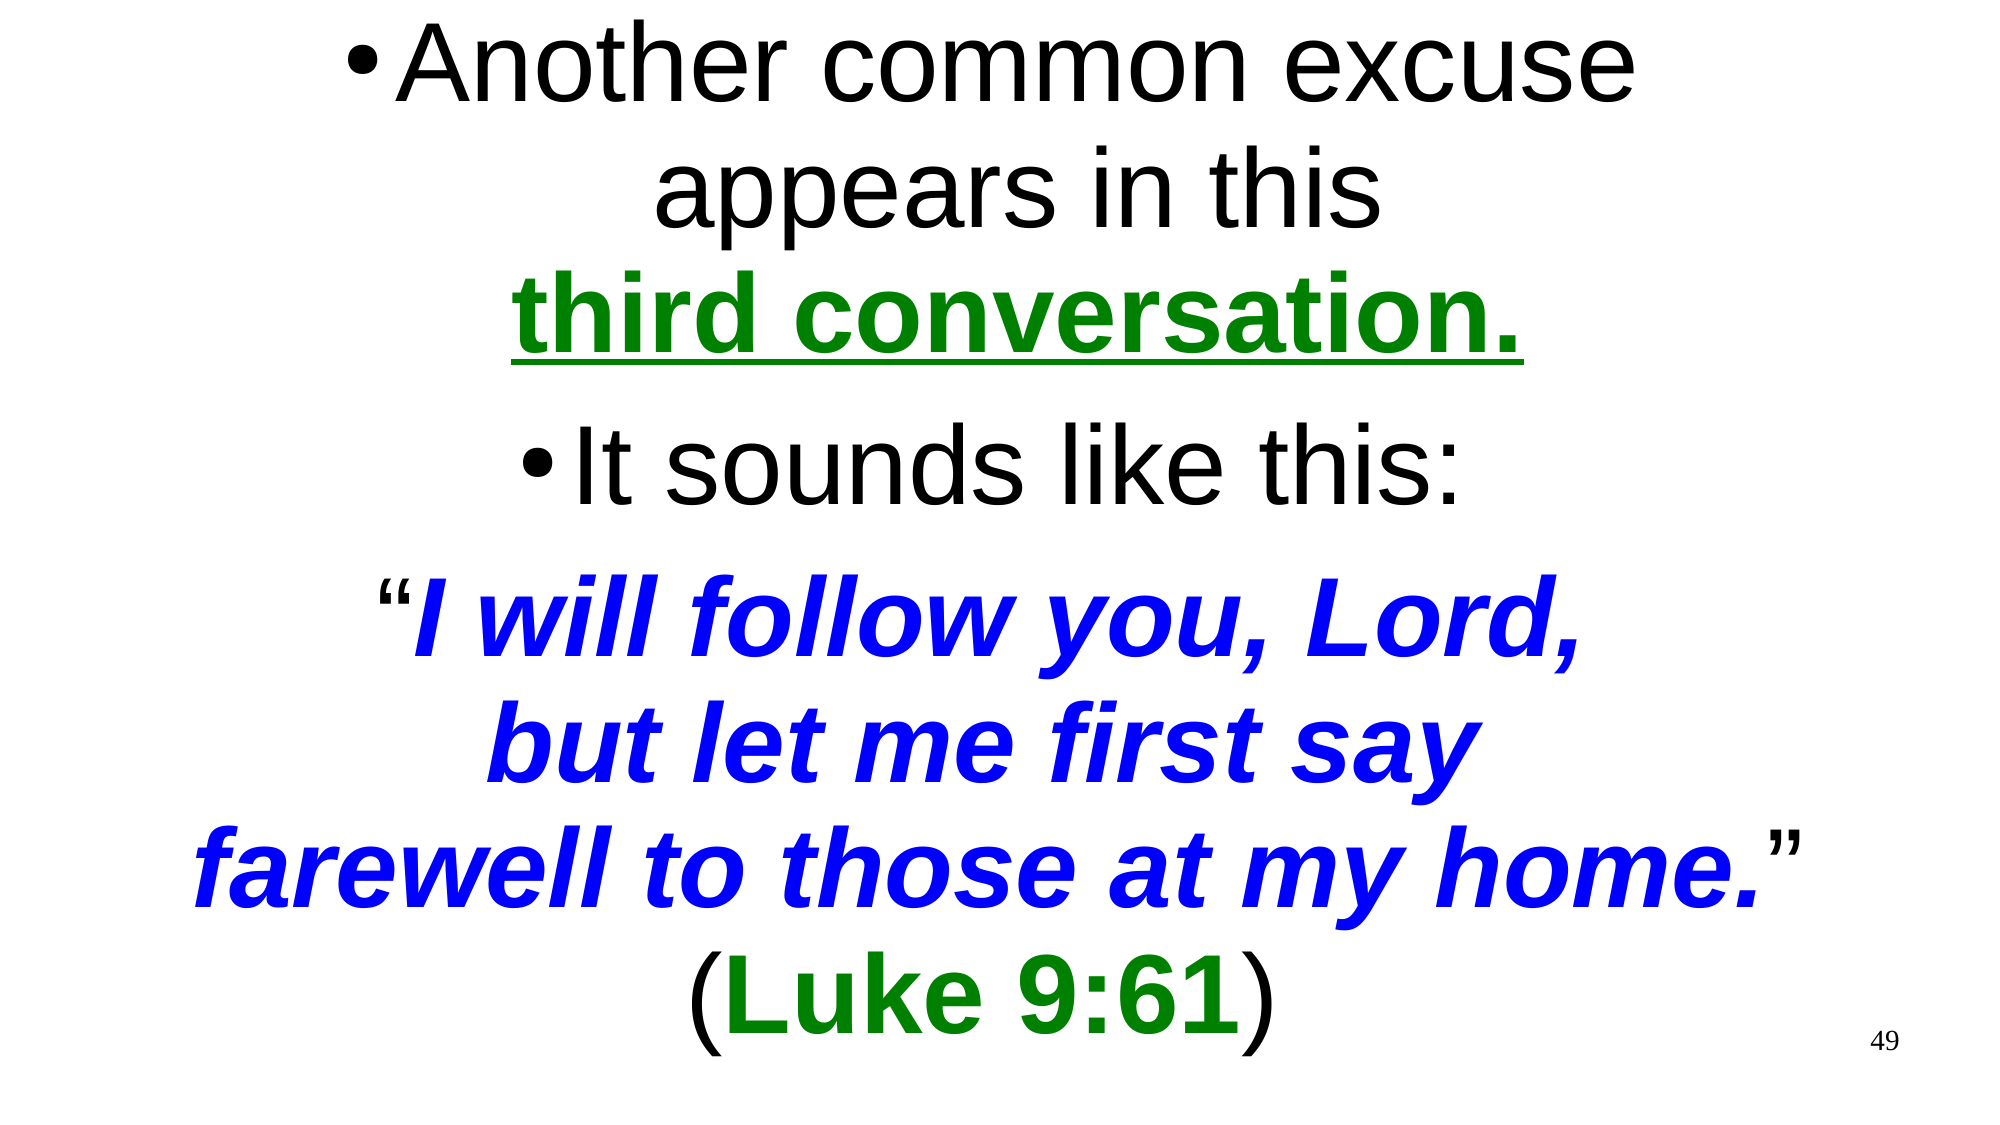

# Another common excuse appears in this third conversation.
It sounds like this:
“I will follow you, Lord, 
but let me first say 
farewell to those at my home.”
(Luke 9:61)
49